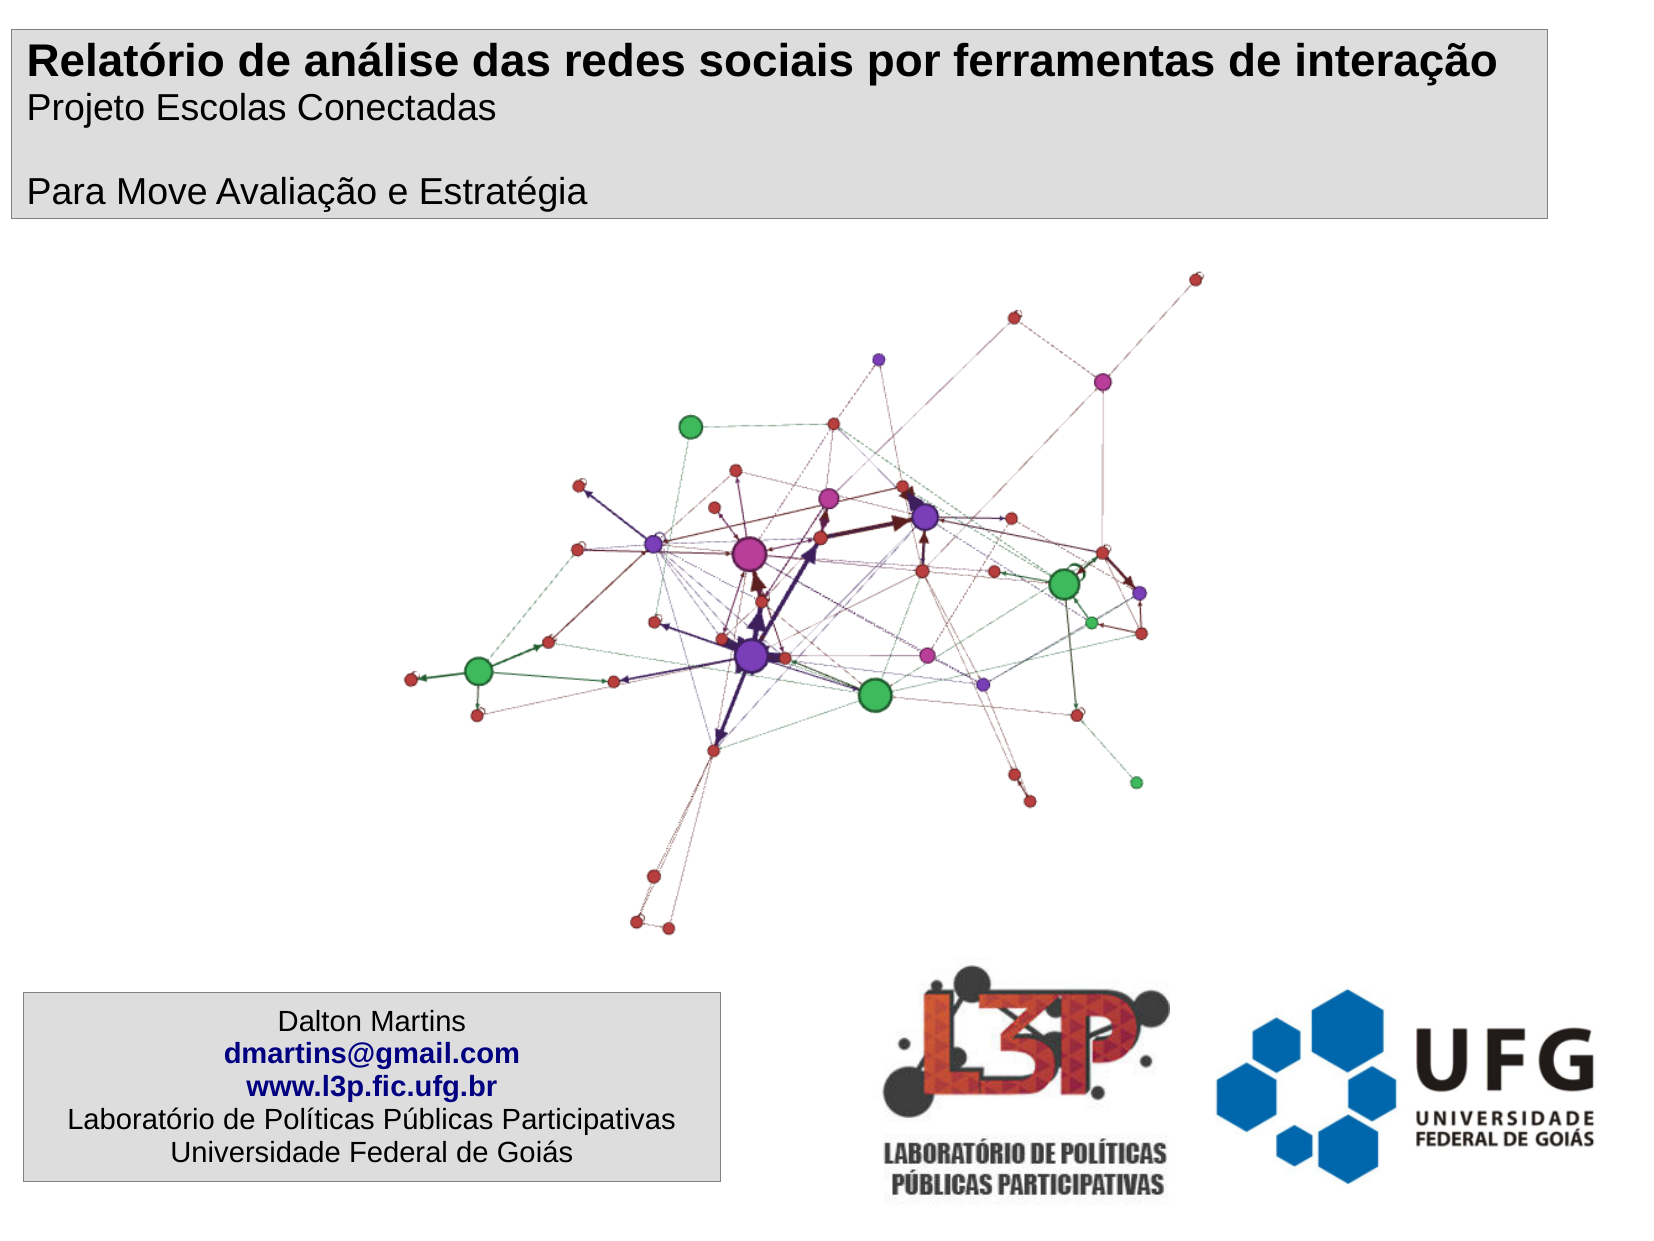

Relatório de análise das redes sociais por ferramentas de interação
Projeto Escolas Conectadas
Para Move Avaliação e Estratégia
Dalton Martins
dmartins@gmail.com
www.l3p.fic.ufg.br
Laboratório de Políticas Públicas Participativas
Universidade Federal de Goiás